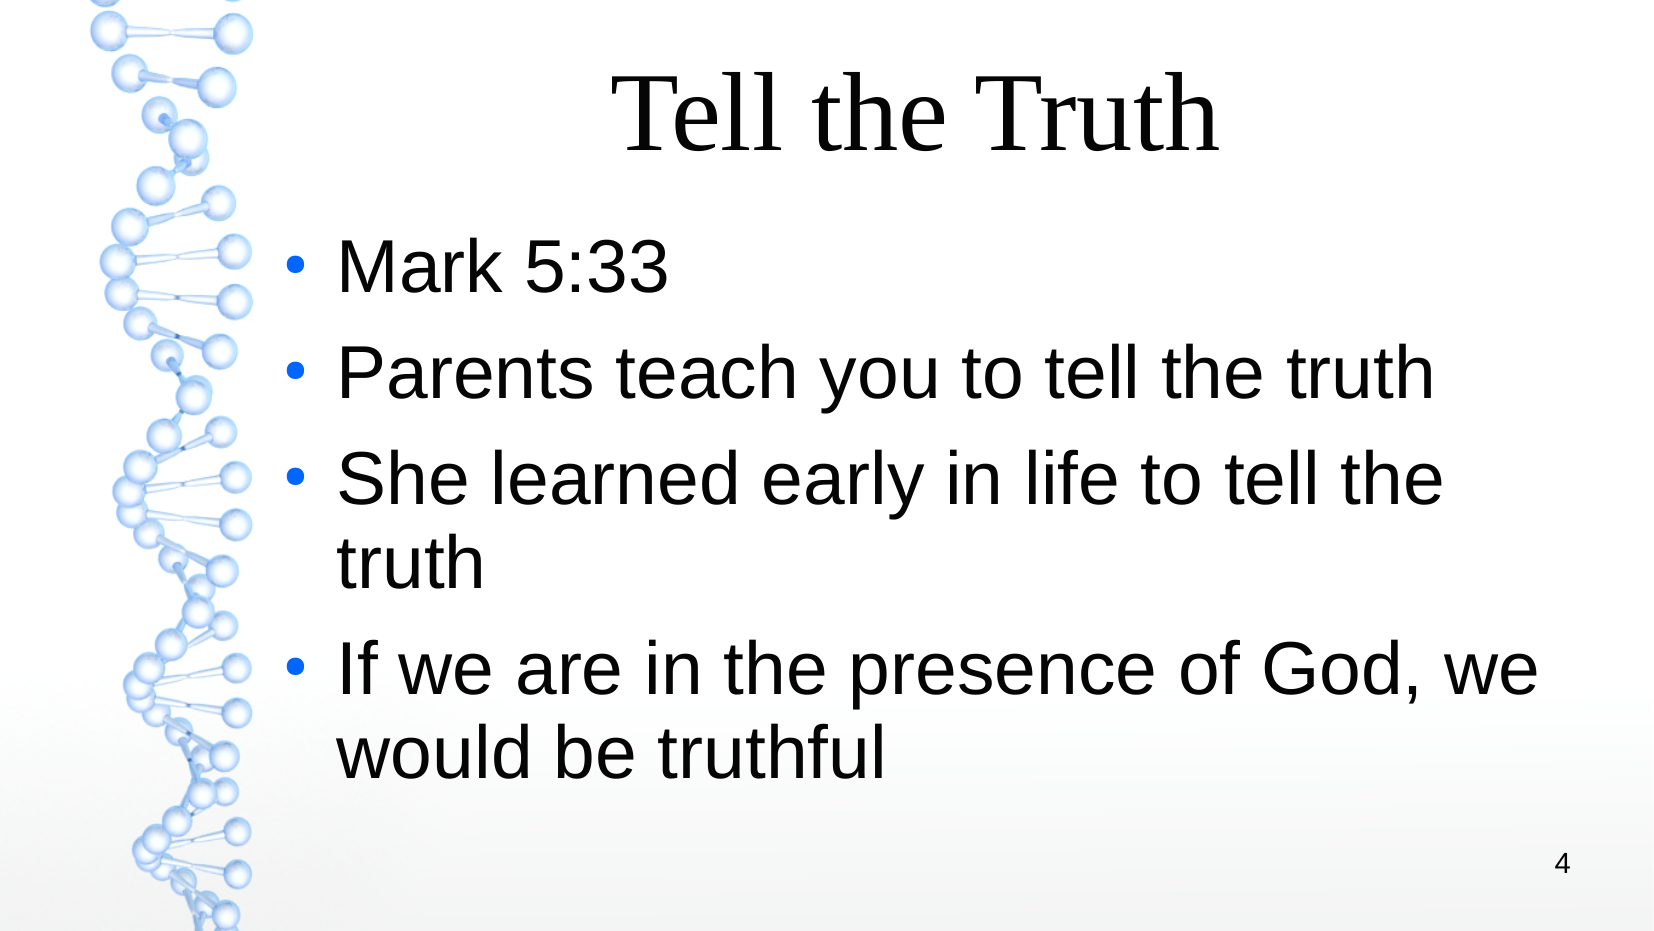

# Tell the Truth
Mark 5:33
Parents teach you to tell the truth
She learned early in life to tell the truth
If we are in the presence of God, we would be truthful
4